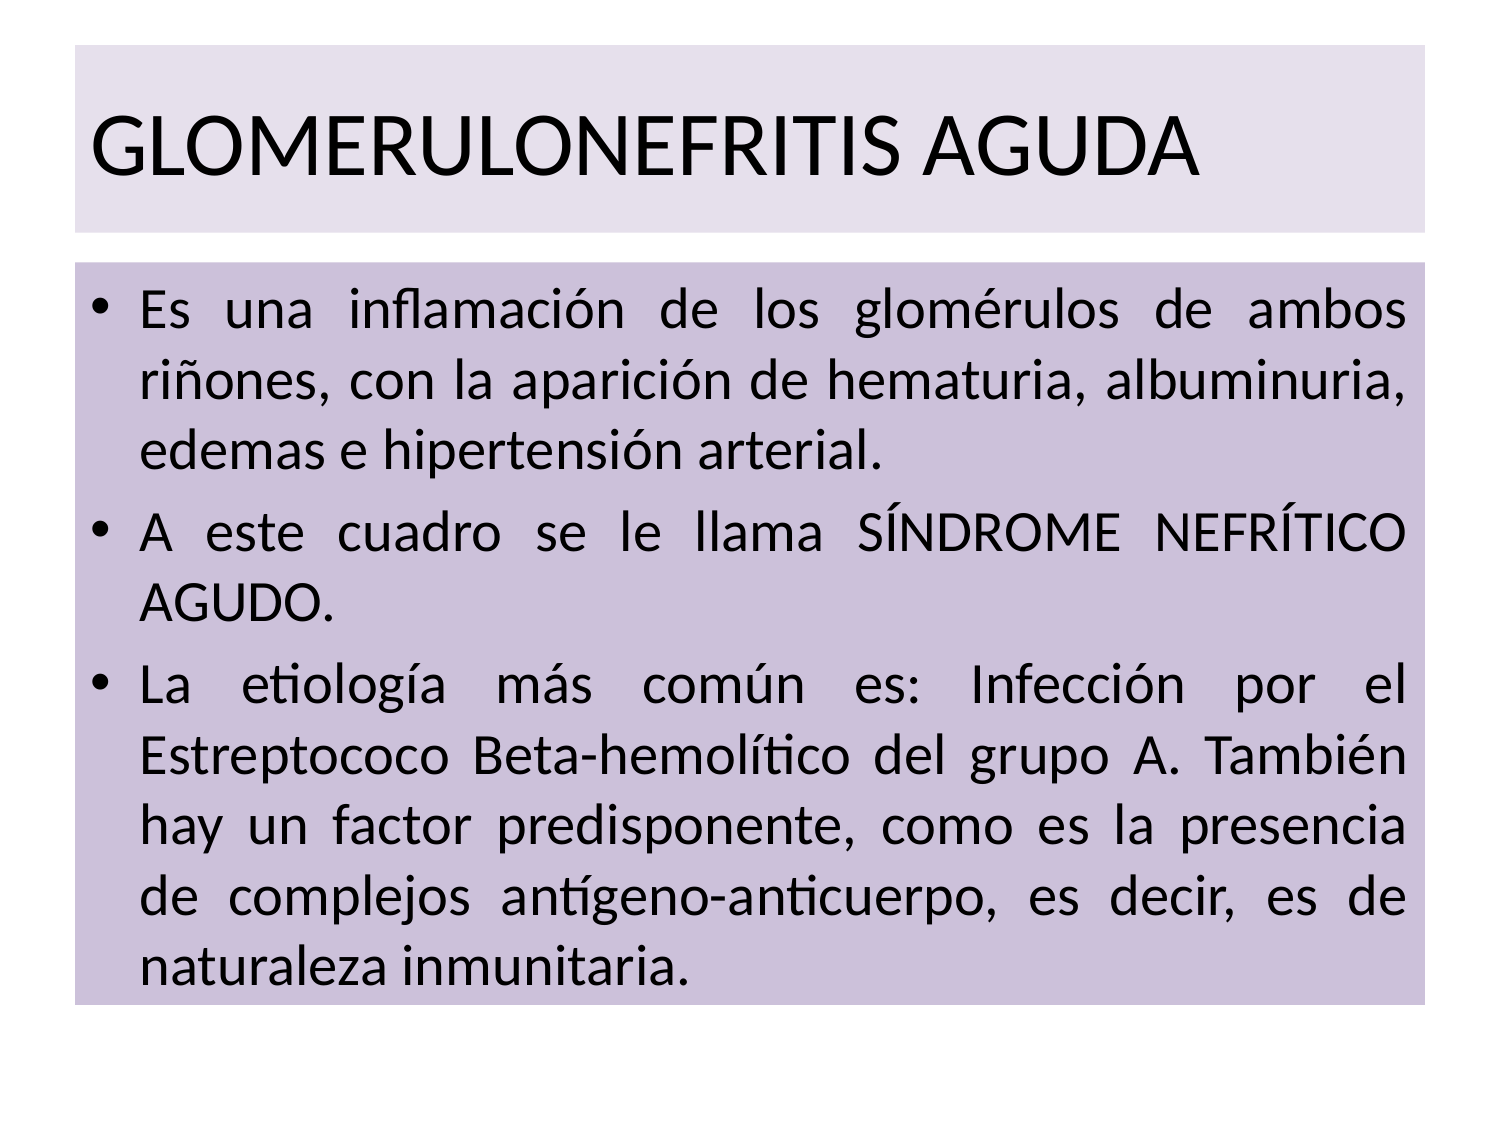

# GLOMERULONEFRITIS AGUDA
Es una inflamación de los glomérulos de ambos riñones, con la aparición de hematuria, albuminuria, edemas e hipertensión arterial.
A este cuadro se le llama SÍNDROME NEFRÍTICO AGUDO.
La etiología más común es: Infección por el Estreptococo Beta-hemolítico del grupo A. También hay un factor predisponente, como es la presencia de complejos antígeno-anticuerpo, es decir, es de naturaleza inmunitaria.